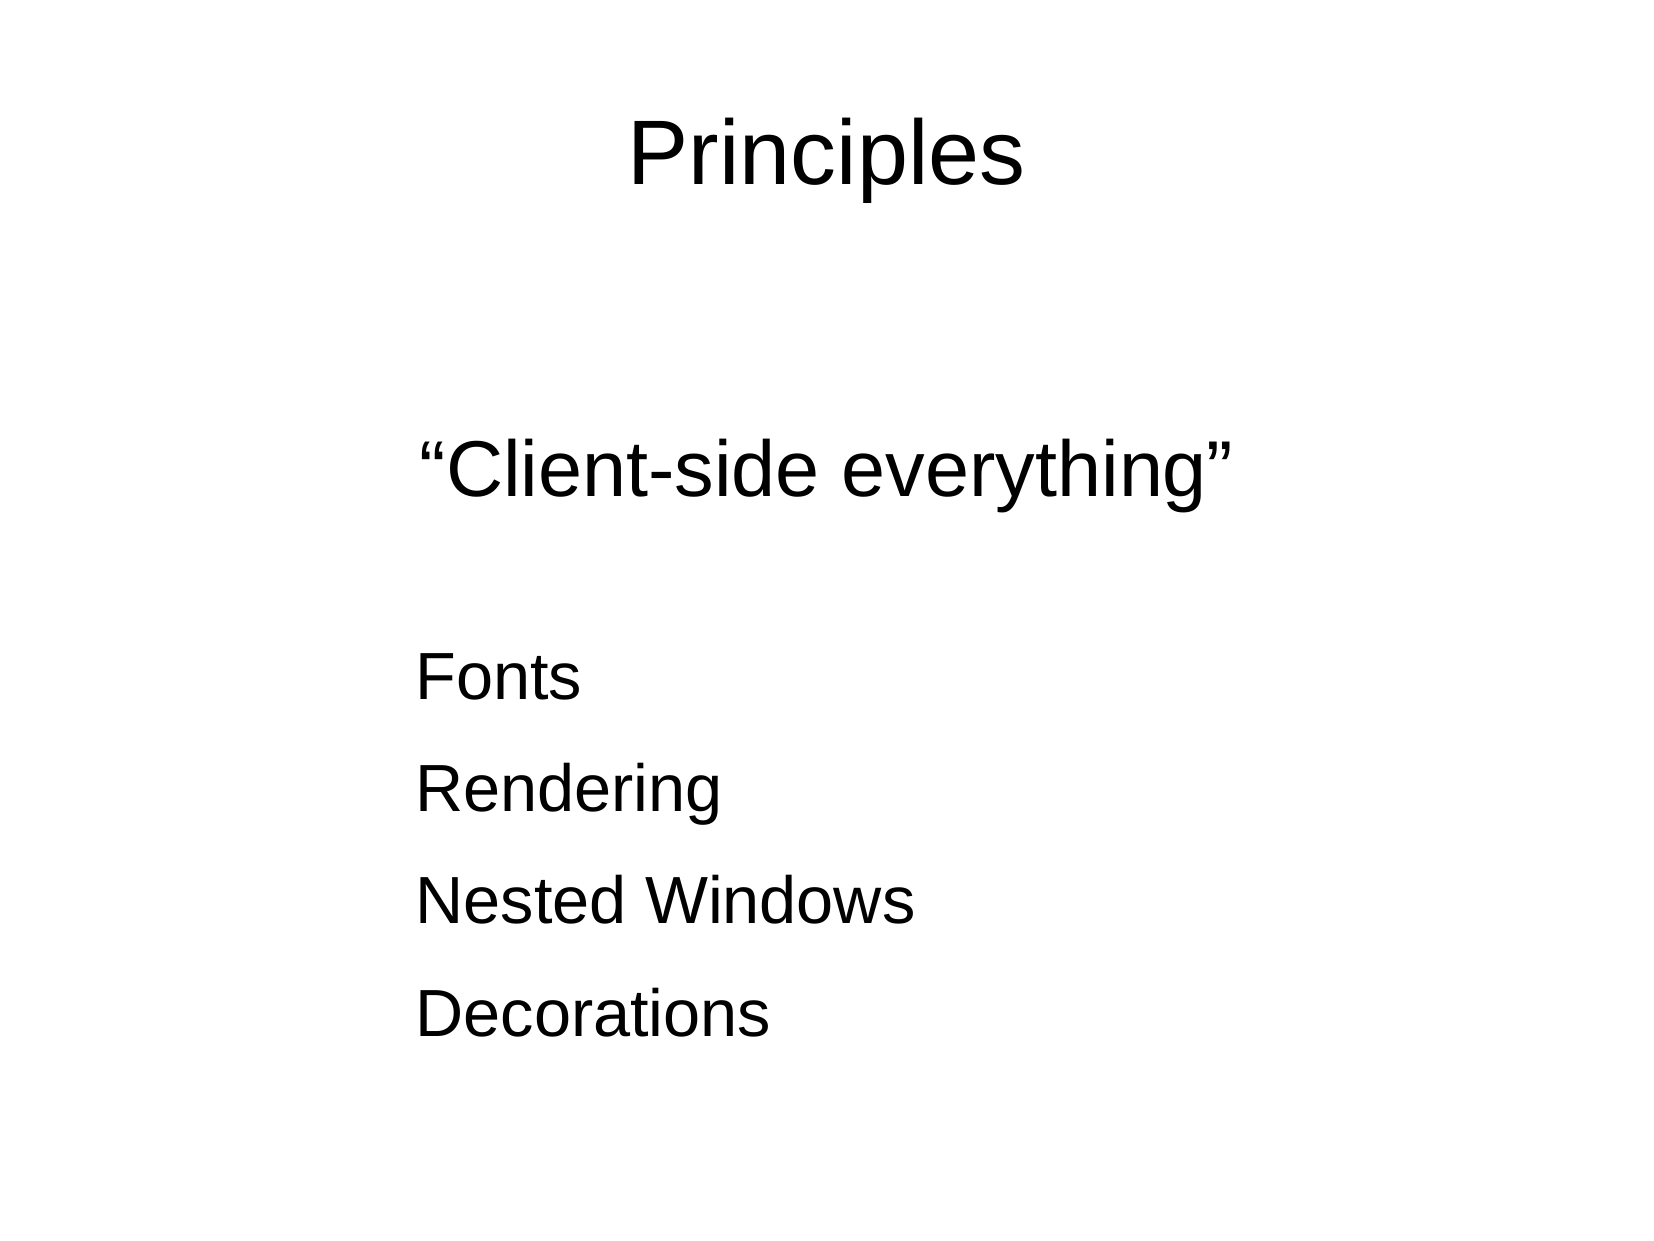

# Principles
“Client-side everything”
 Fonts
 Rendering
 Nested Windows
 Decorations